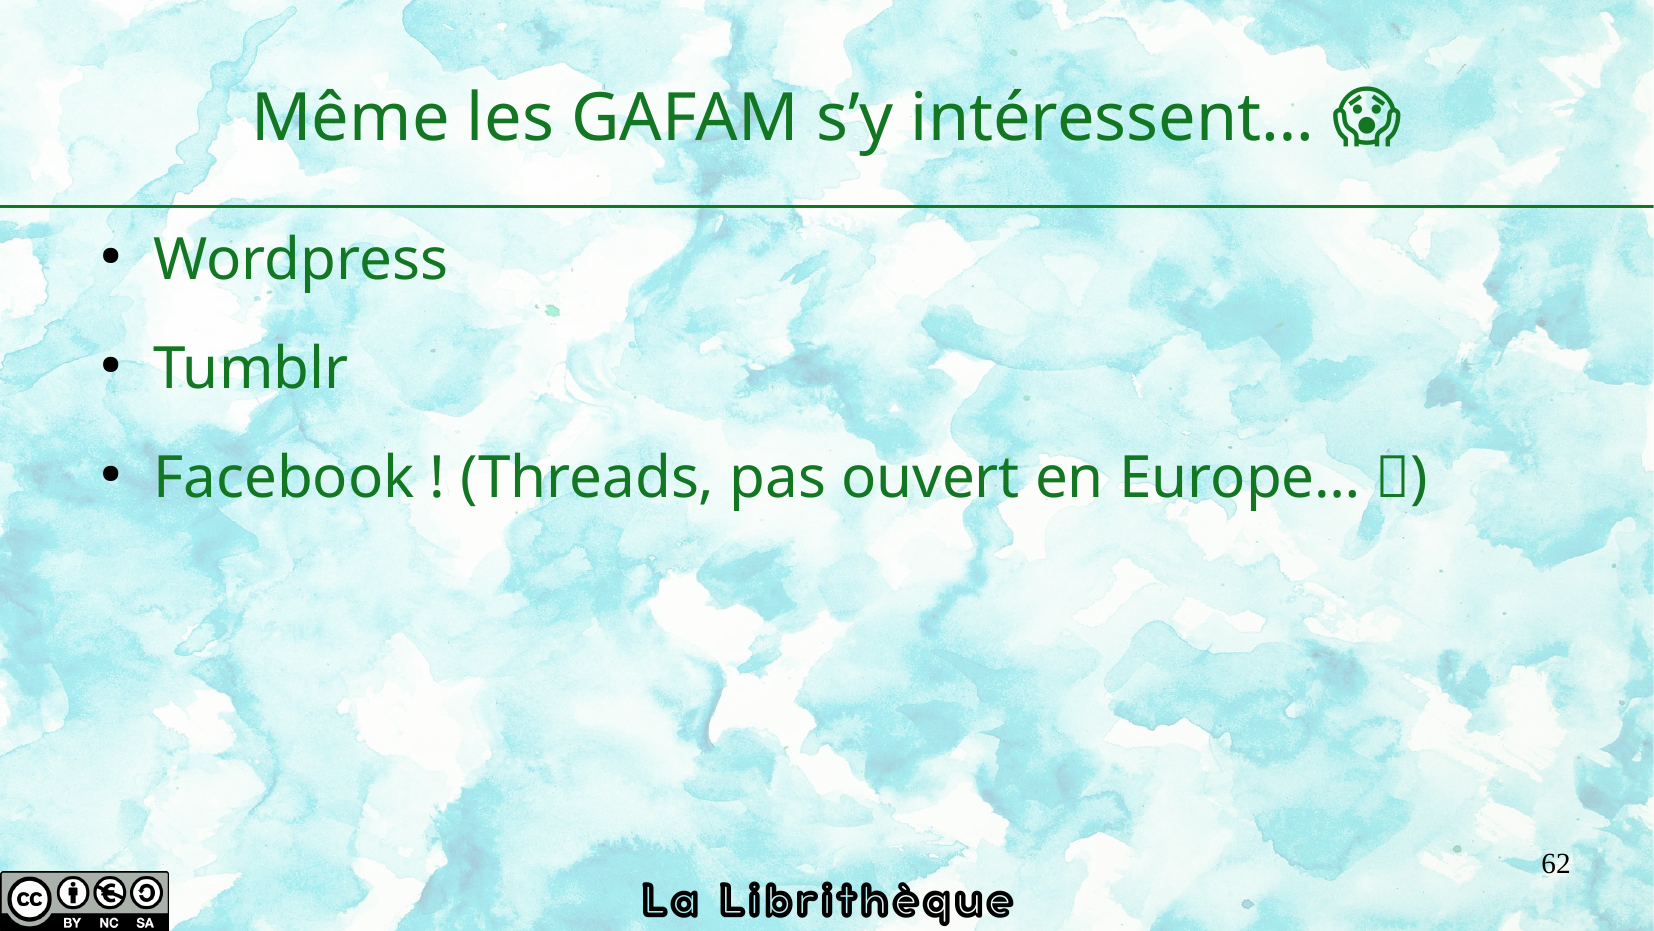

# Même les GAFAM s’y intéressent… 😱
Wordpress
Tumblr
Facebook ! (Threads, pas ouvert en Europe… 🤔)
62